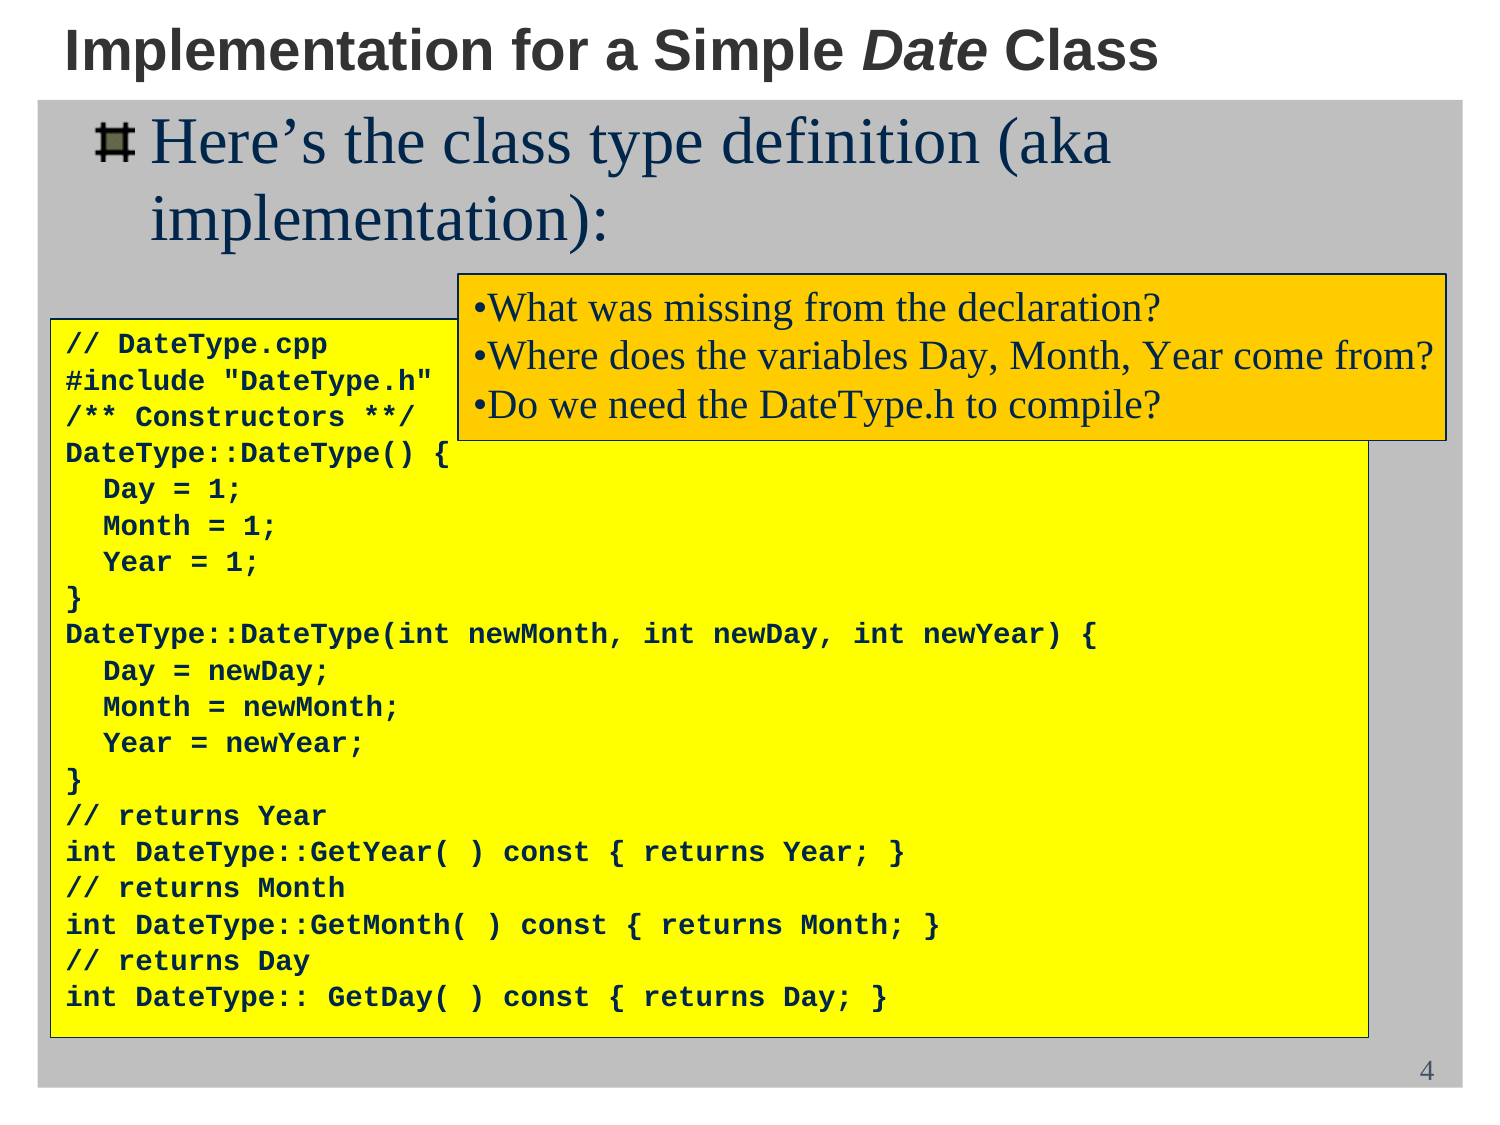

Implementation for a Simple Date Class
# Here’s the class type definition (aka implementation):
What was missing from the declaration?
Where does the variables Day, Month, Year come from?
Do we need the DateType.h to compile?
// DateType.cpp
#include "DateType.h"
/** Constructors **/
DateType::DateType() {
	Day = 1;
	Month = 1;
	Year = 1;
}
DateType::DateType(int newMonth, int newDay, int newYear) {
	Day = newDay;
	Month = newMonth;
	Year = newYear;
}
// returns Year
int DateType::GetYear( ) const { returns Year; }
// returns Month
int DateType::GetMonth( ) const { returns Month; }
// returns Day
int DateType:: GetDay( ) const { returns Day; }